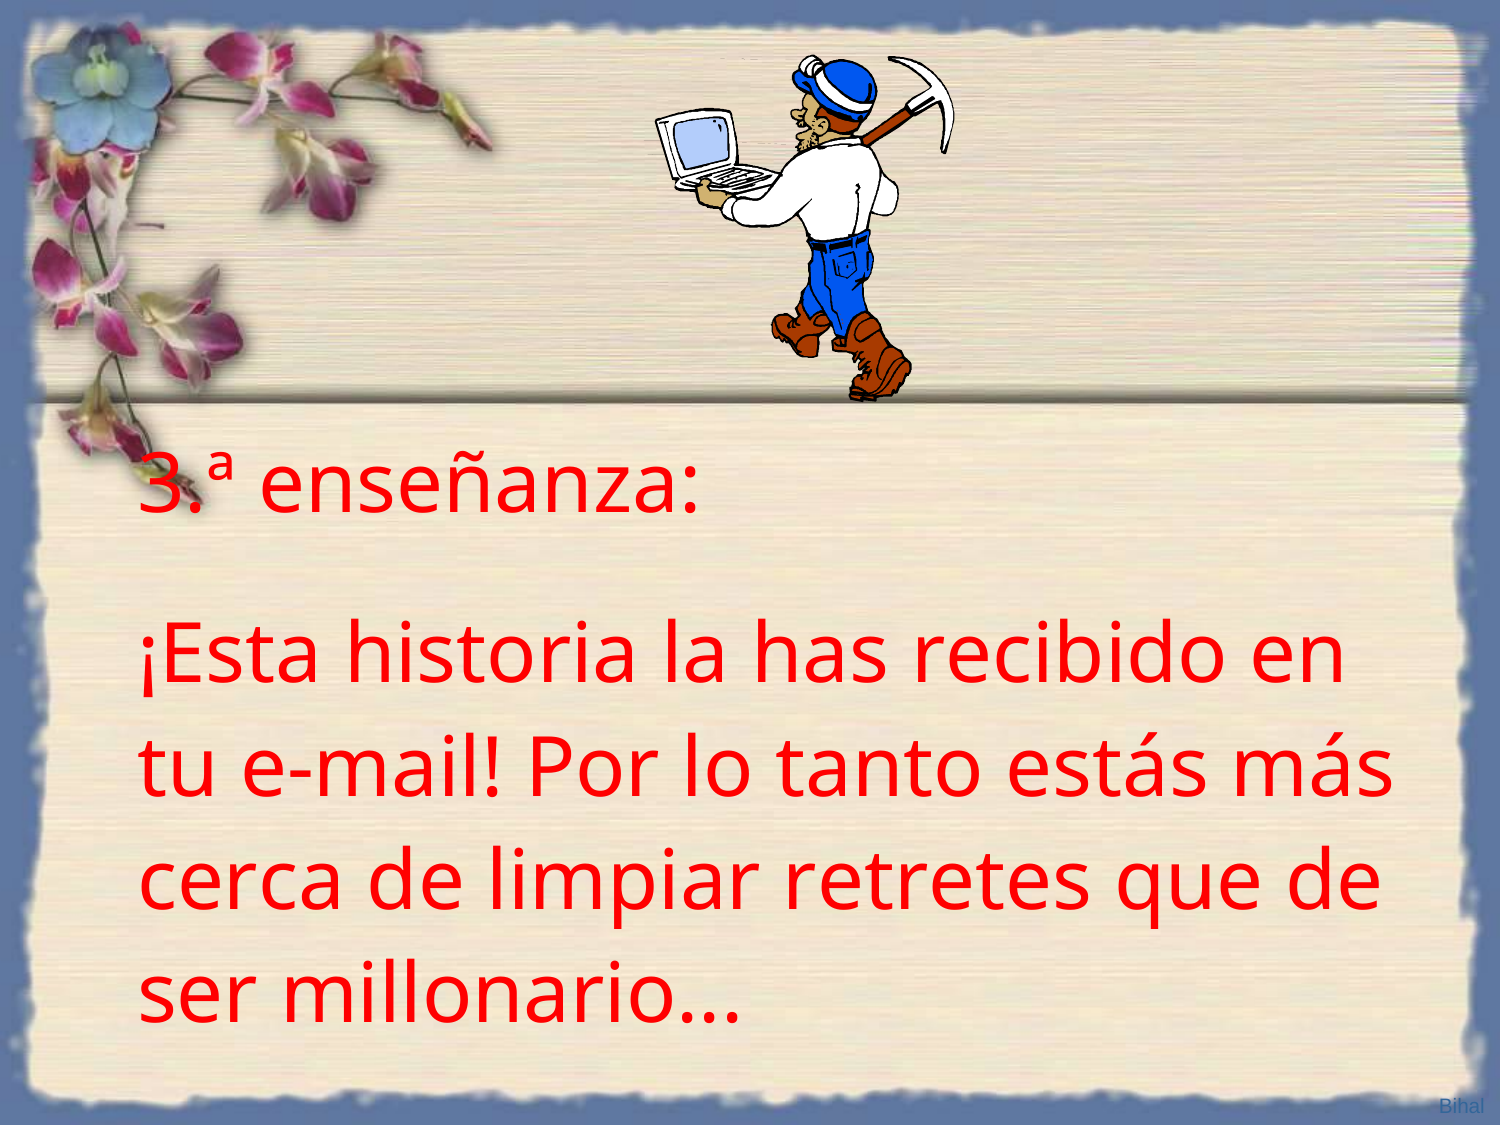

# 3.ª enseñanza: ¡Esta historia la has recibido en tu e-mail! Por lo tanto estás más cerca de limpiar retretes que de ser millonario...
Bihal